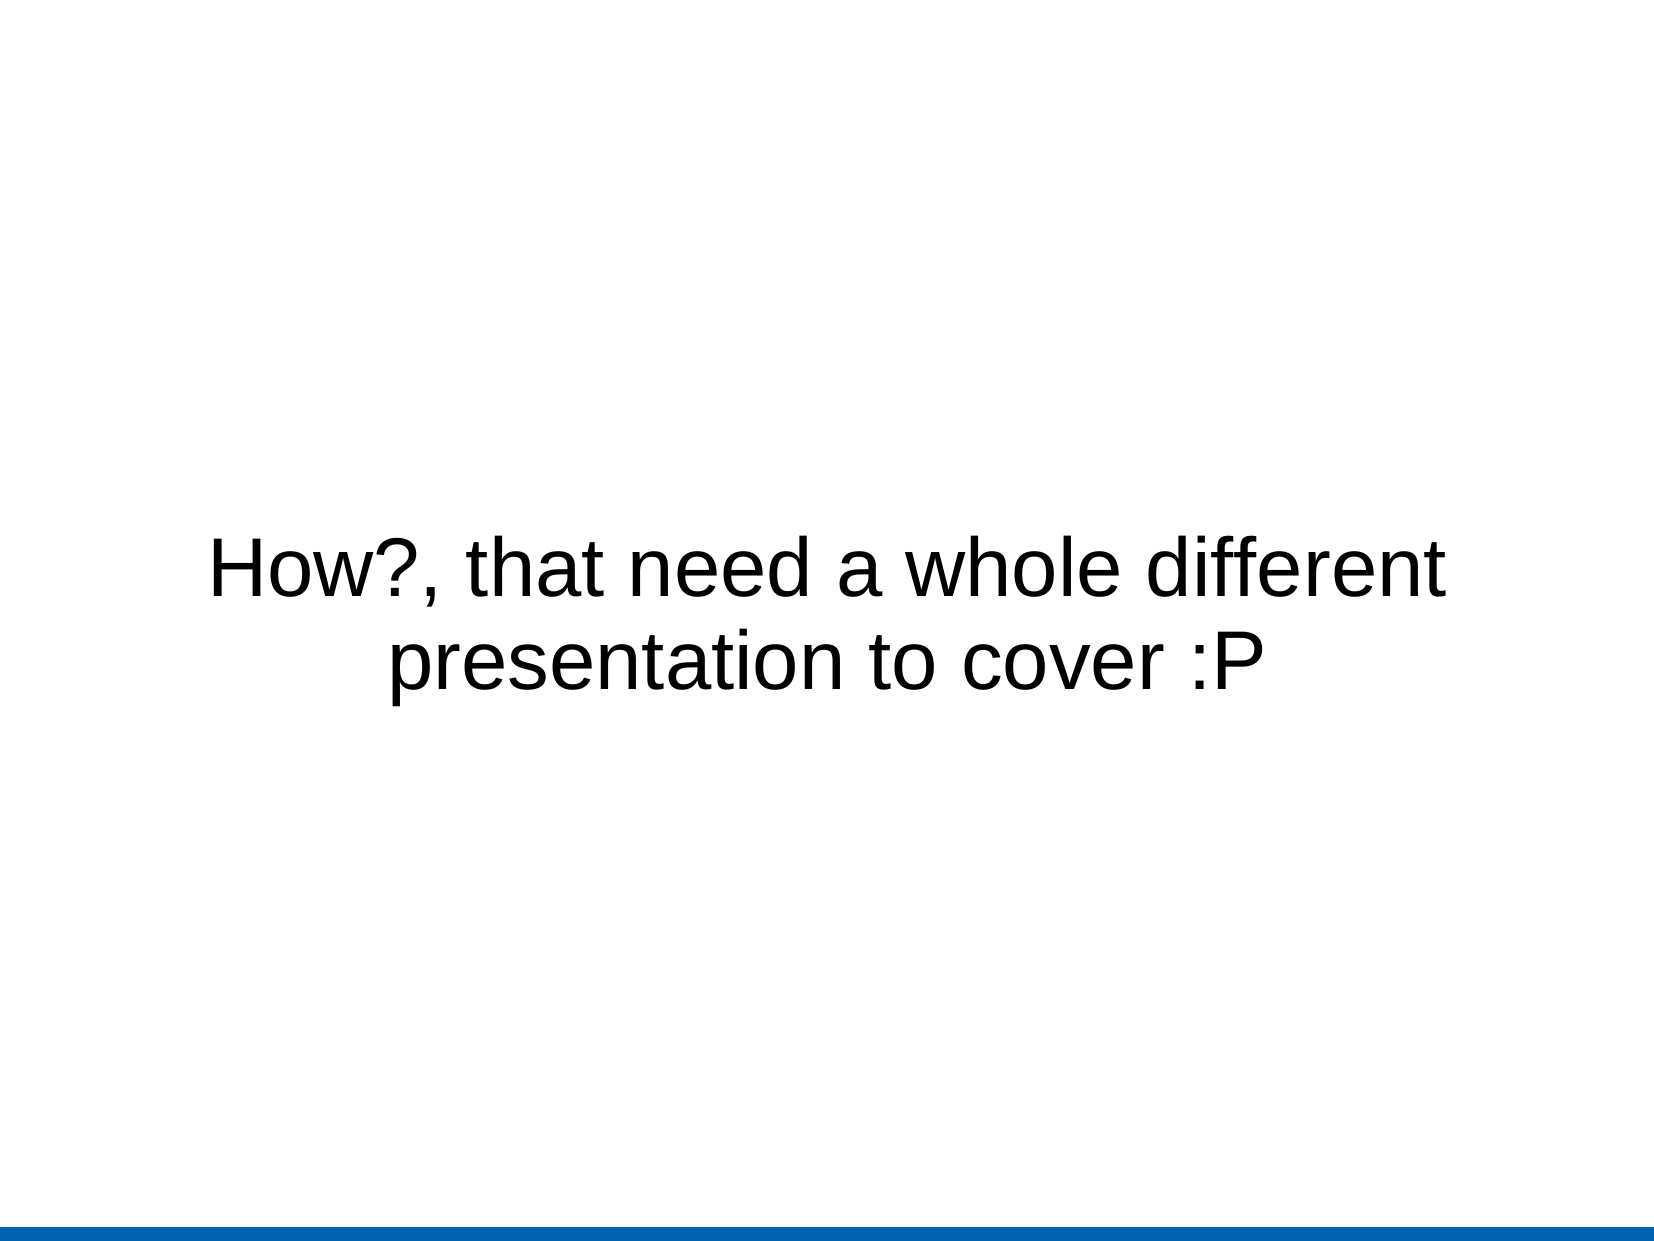

# How?, that need a whole different presentation to cover :P